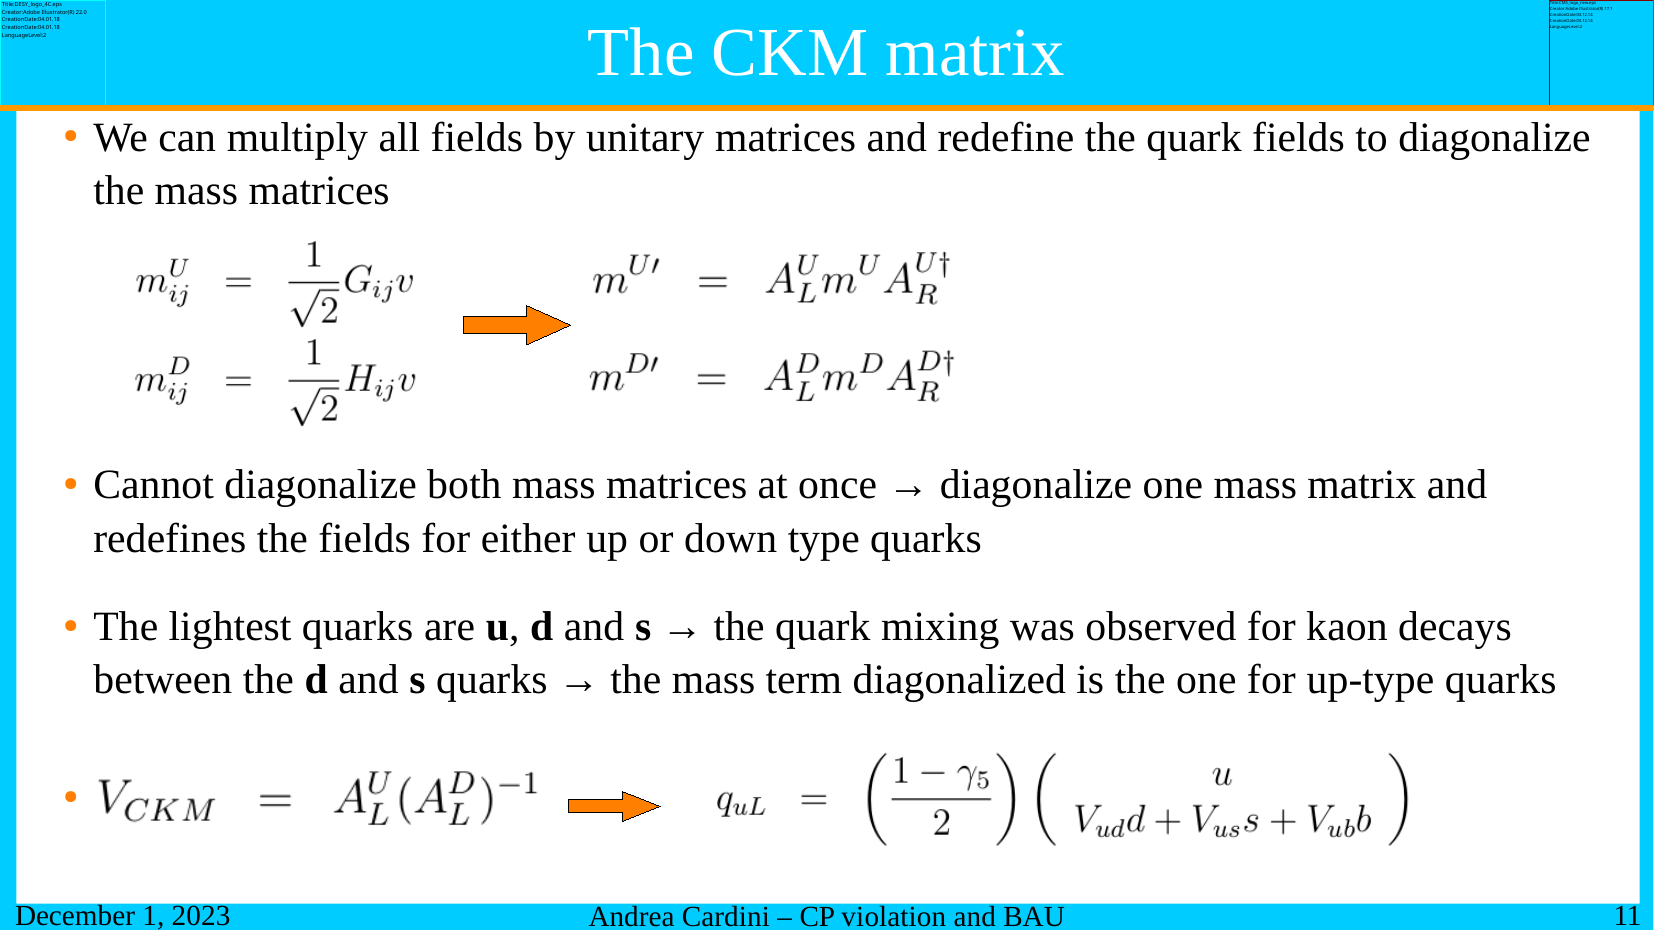

# The CKM matrix
We can multiply all fields by unitary matrices and redefine the quark fields to diagonalize the mass matrices
Cannot diagonalize both mass matrices at once → diagonalize one mass matrix and redefines the fields for either up or down type quarks
The lightest quarks are u, d and s → the quark mixing was observed for kaon decays between the d and s quarks → the mass term diagonalized is the one for up-type quarks
11